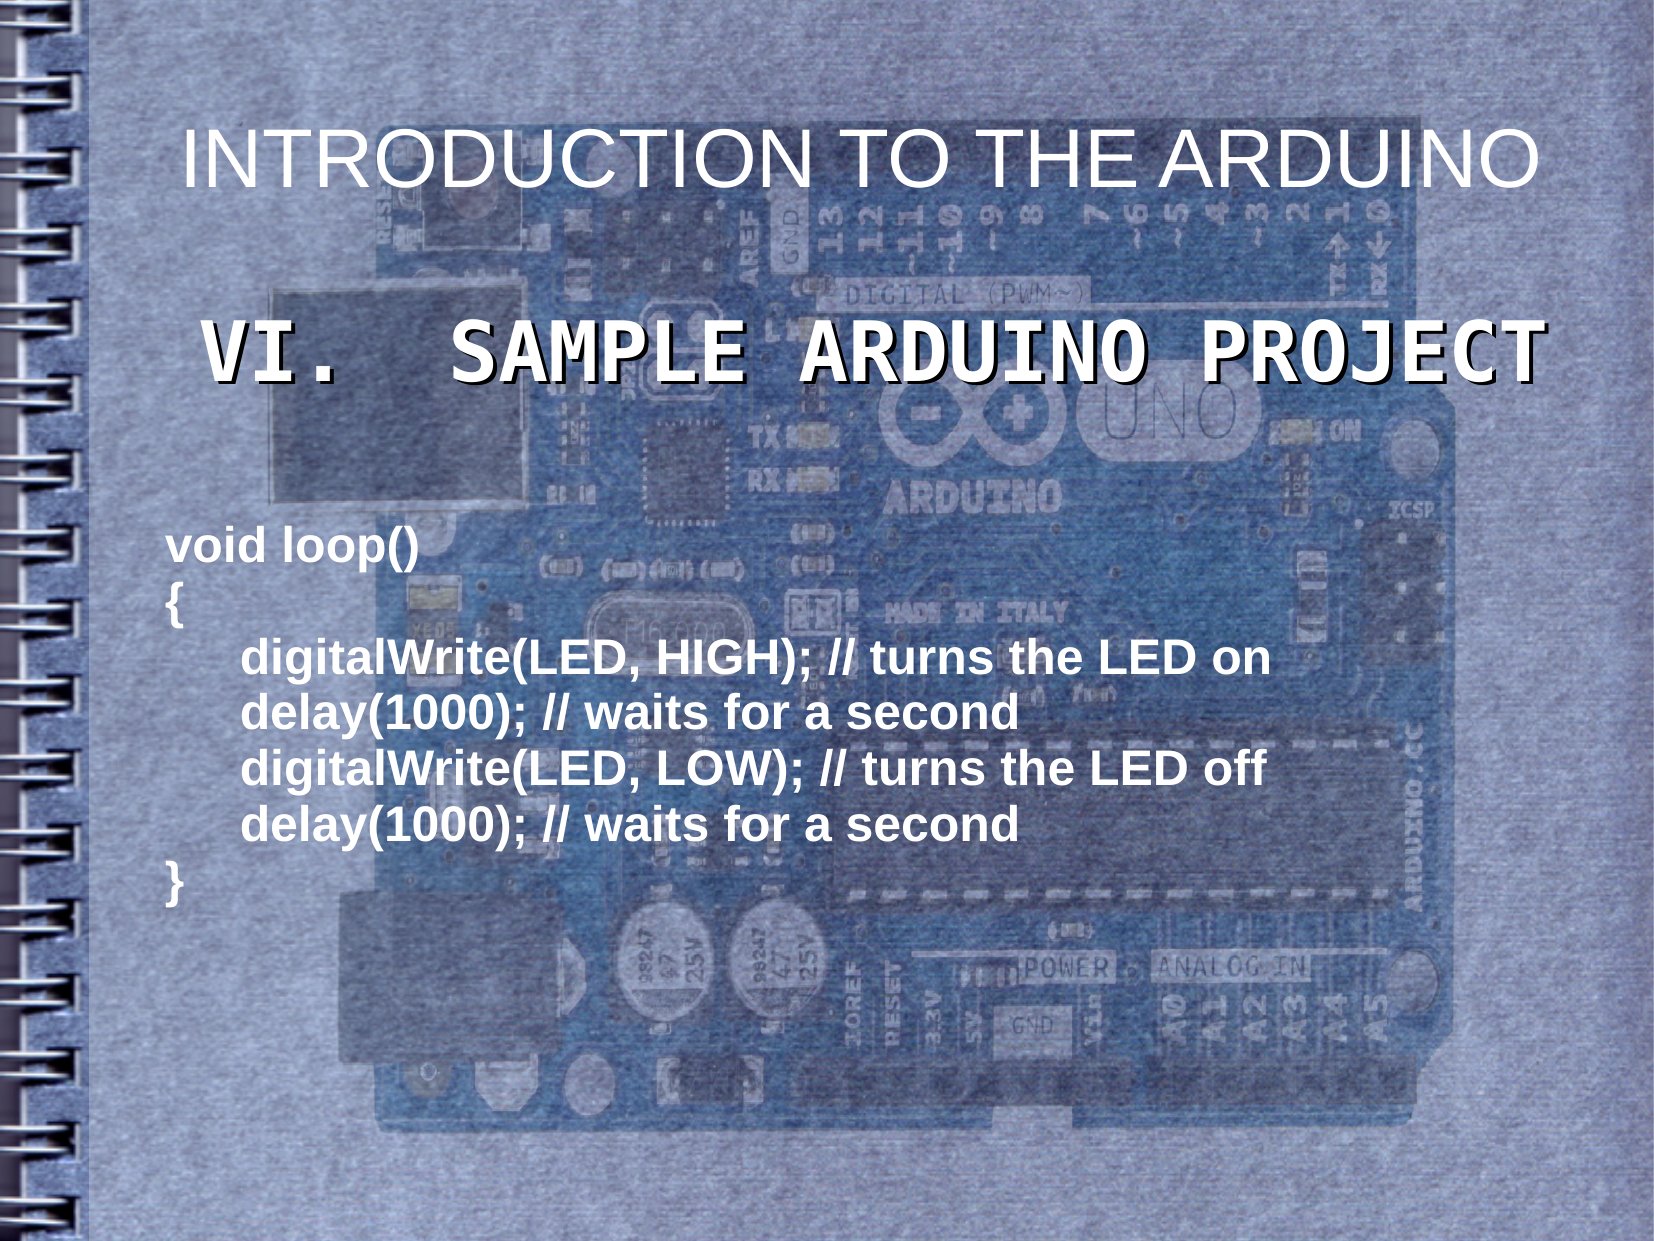

INTRODUCTION TO THE ARDUINO
VI. SAMPLE ARDUINO PROJECT
void loop()
{
	digitalWrite(LED, HIGH); // turns the LED on
	delay(1000); // waits for a second
	digitalWrite(LED, LOW); // turns the LED off
	delay(1000); // waits for a second
}